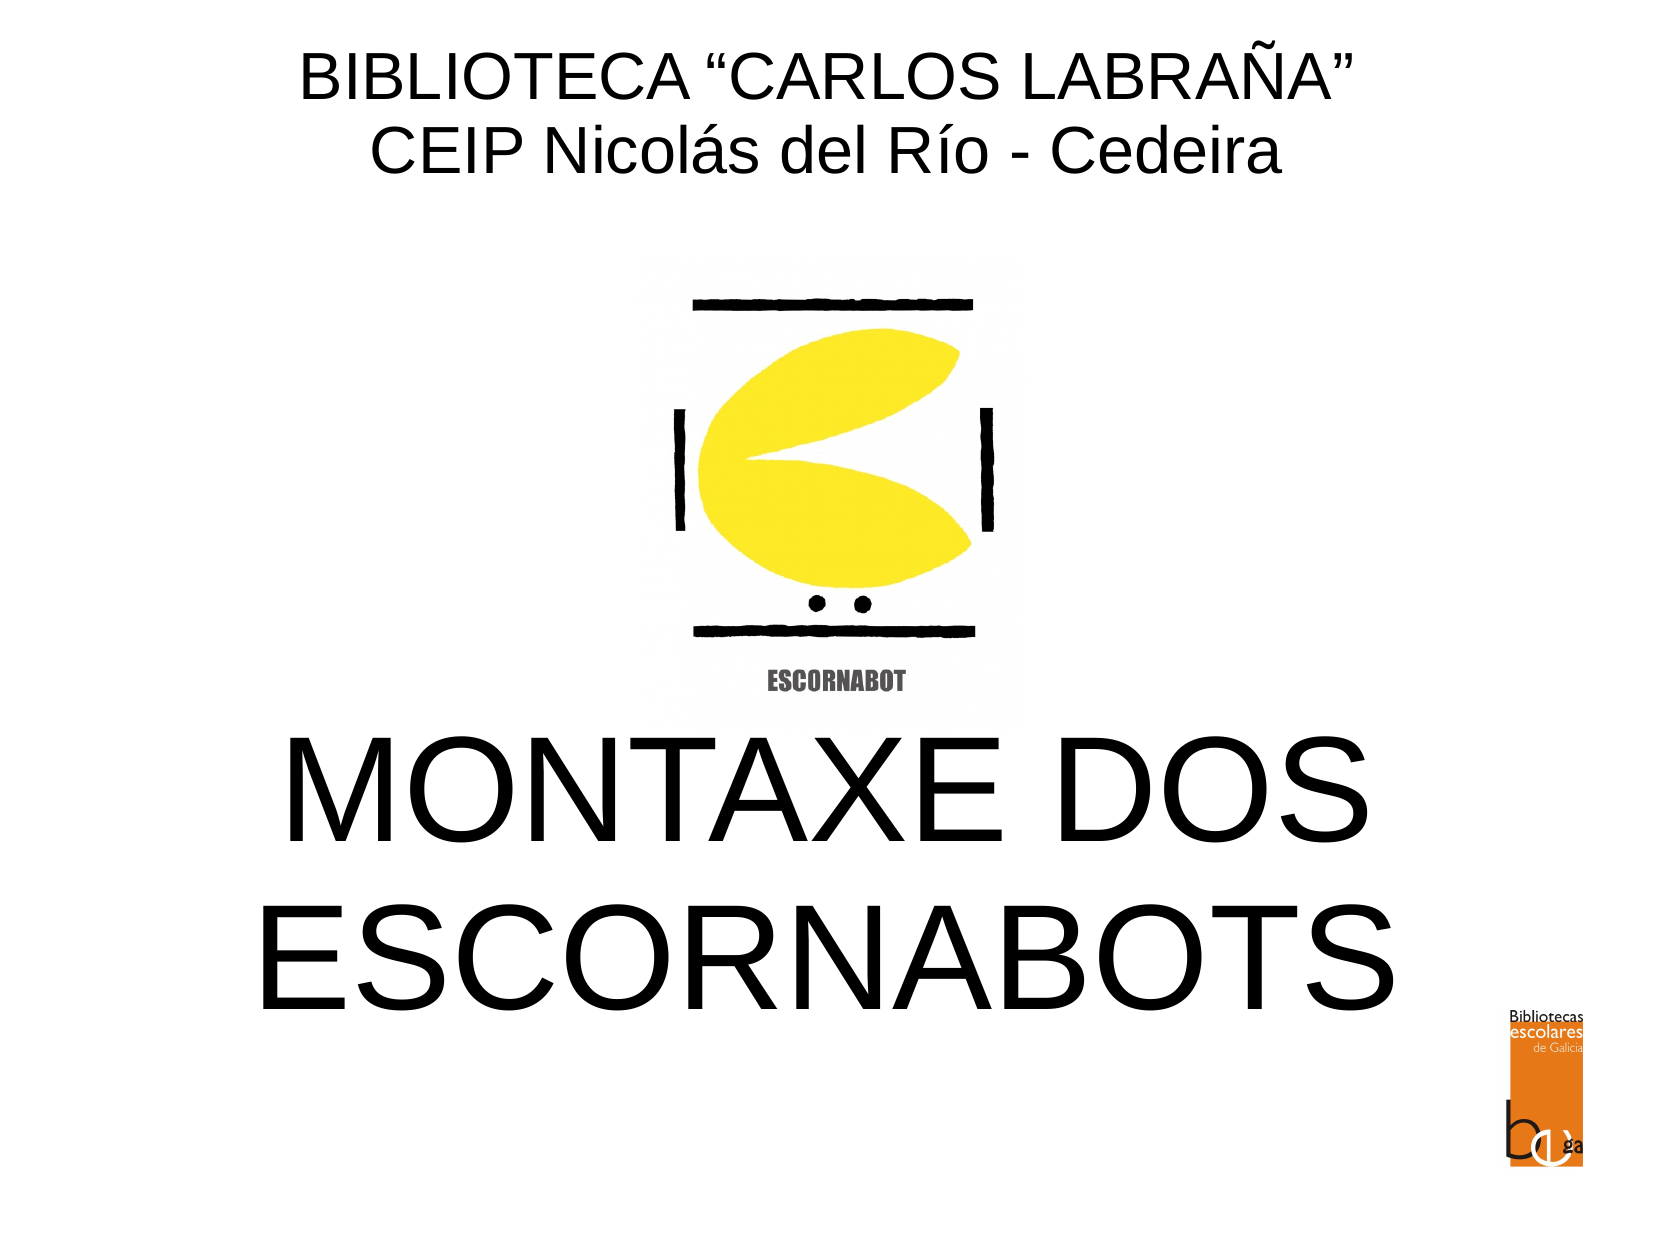

# BIBLIOTECA “CARLOS LABRAÑA” CEIP Nicolás del Río - Cedeira
MONTAXE DOS ESCORNABOTS